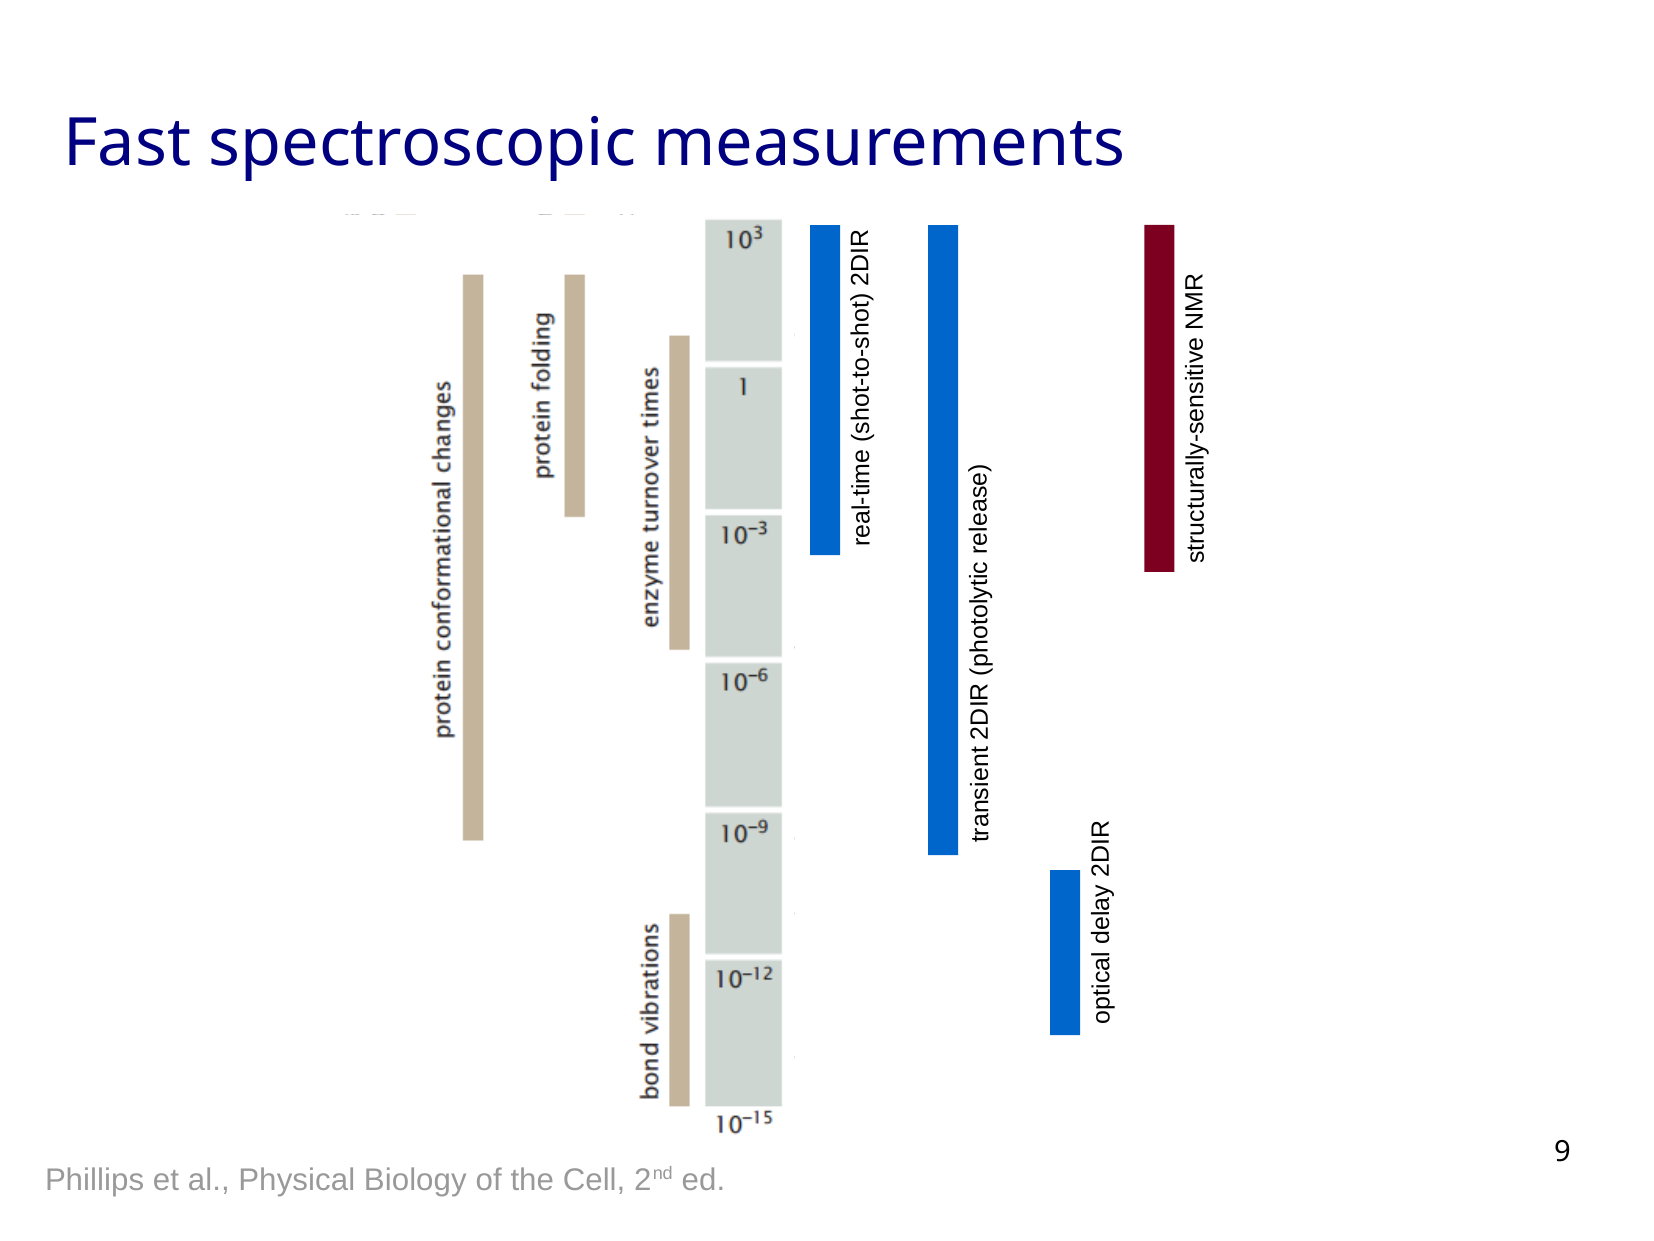

# Fast spectroscopic measurements
real-time (shot-to-shot) 2DIR
structurally-sensitive NMR
transient 2DIR (photolytic release)
optical delay 2DIR
9
Phillips et al., Physical Biology of the Cell, 2nd ed.